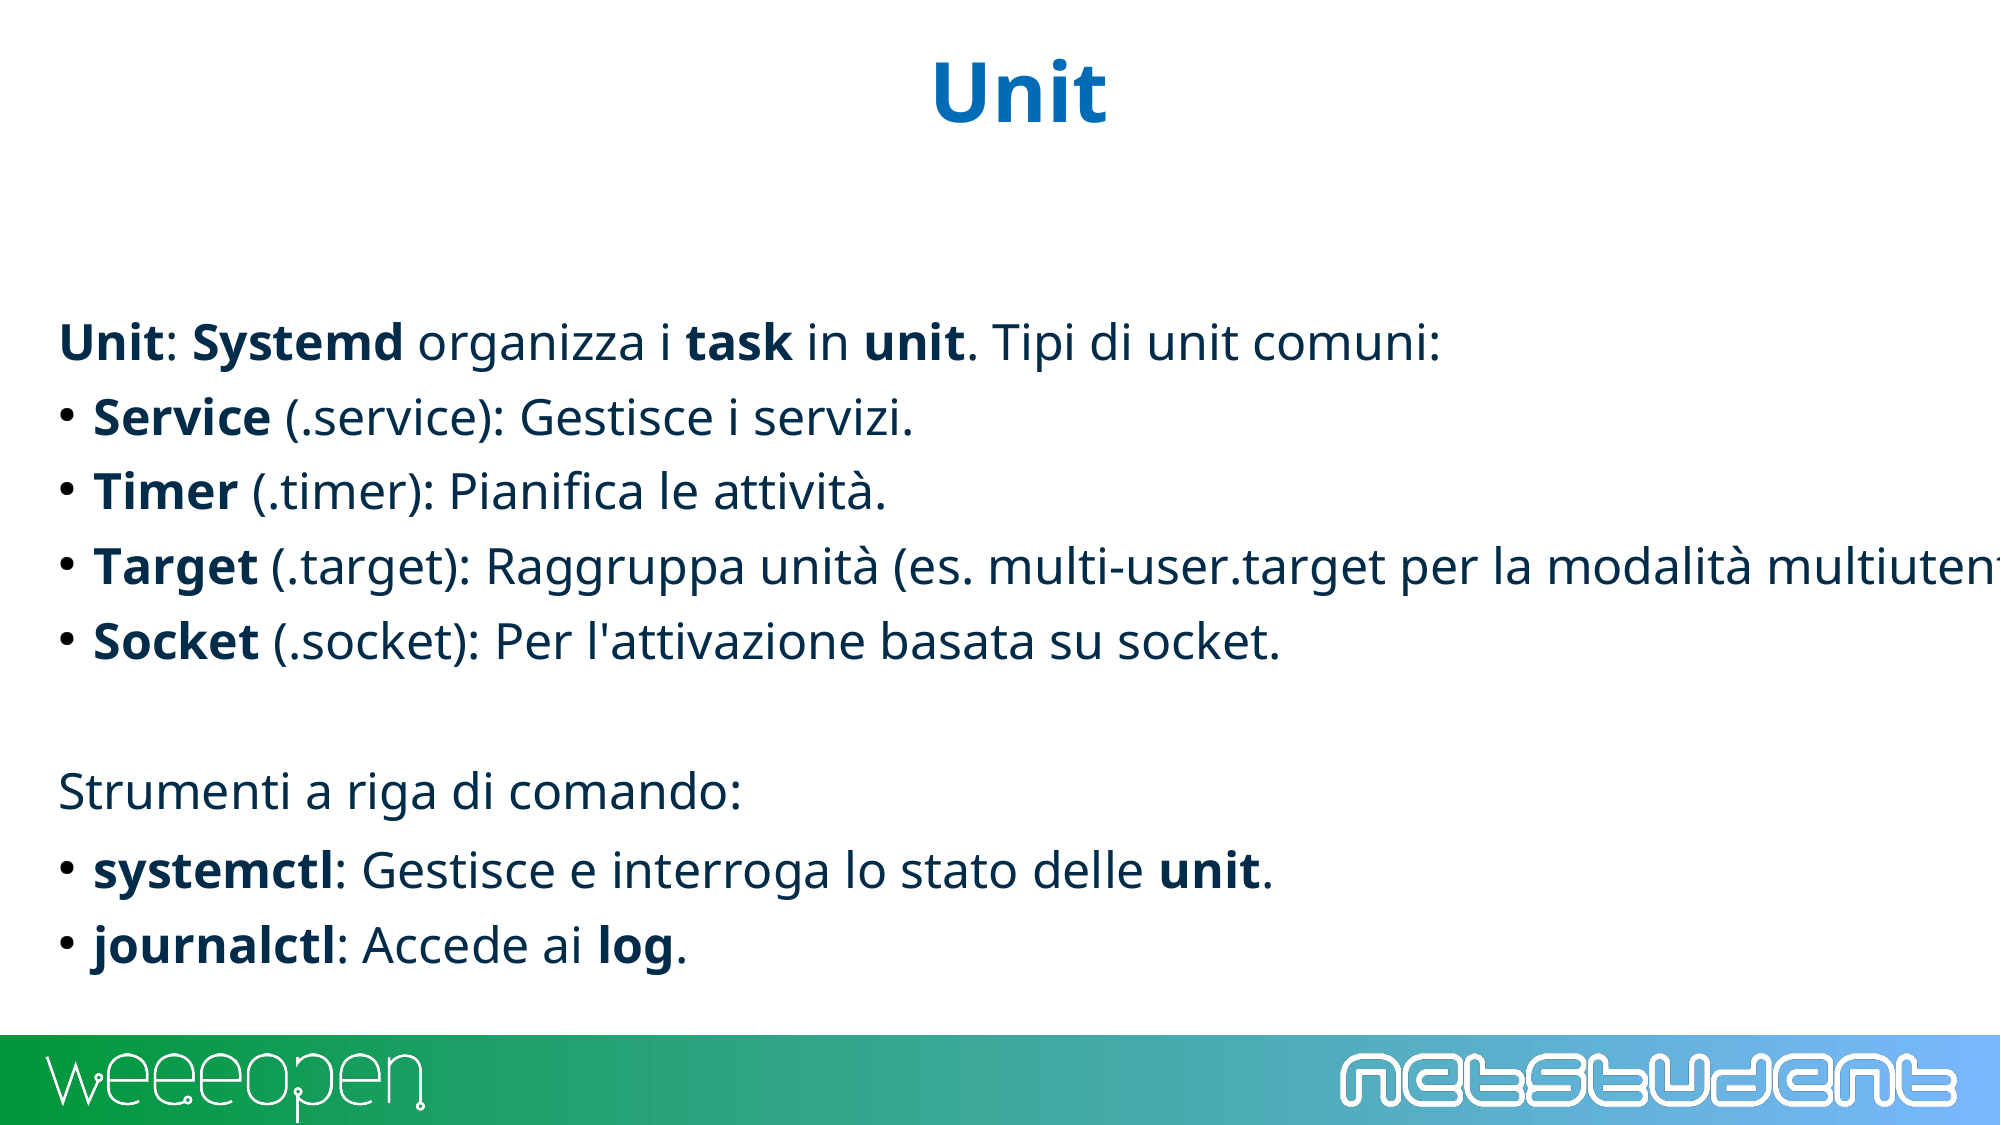

Unit
Unit: Systemd organizza i task in unit. Tipi di unit comuni:
Service (.service): Gestisce i servizi.
Timer (.timer): Pianifica le attività.
Target (.target): Raggruppa unità (es. multi-user.target per la modalità multiutente).
Socket (.socket): Per l'attivazione basata su socket.
Strumenti a riga di comando:
systemctl: Gestisce e interroga lo stato delle unit.
journalctl: Accede ai log.